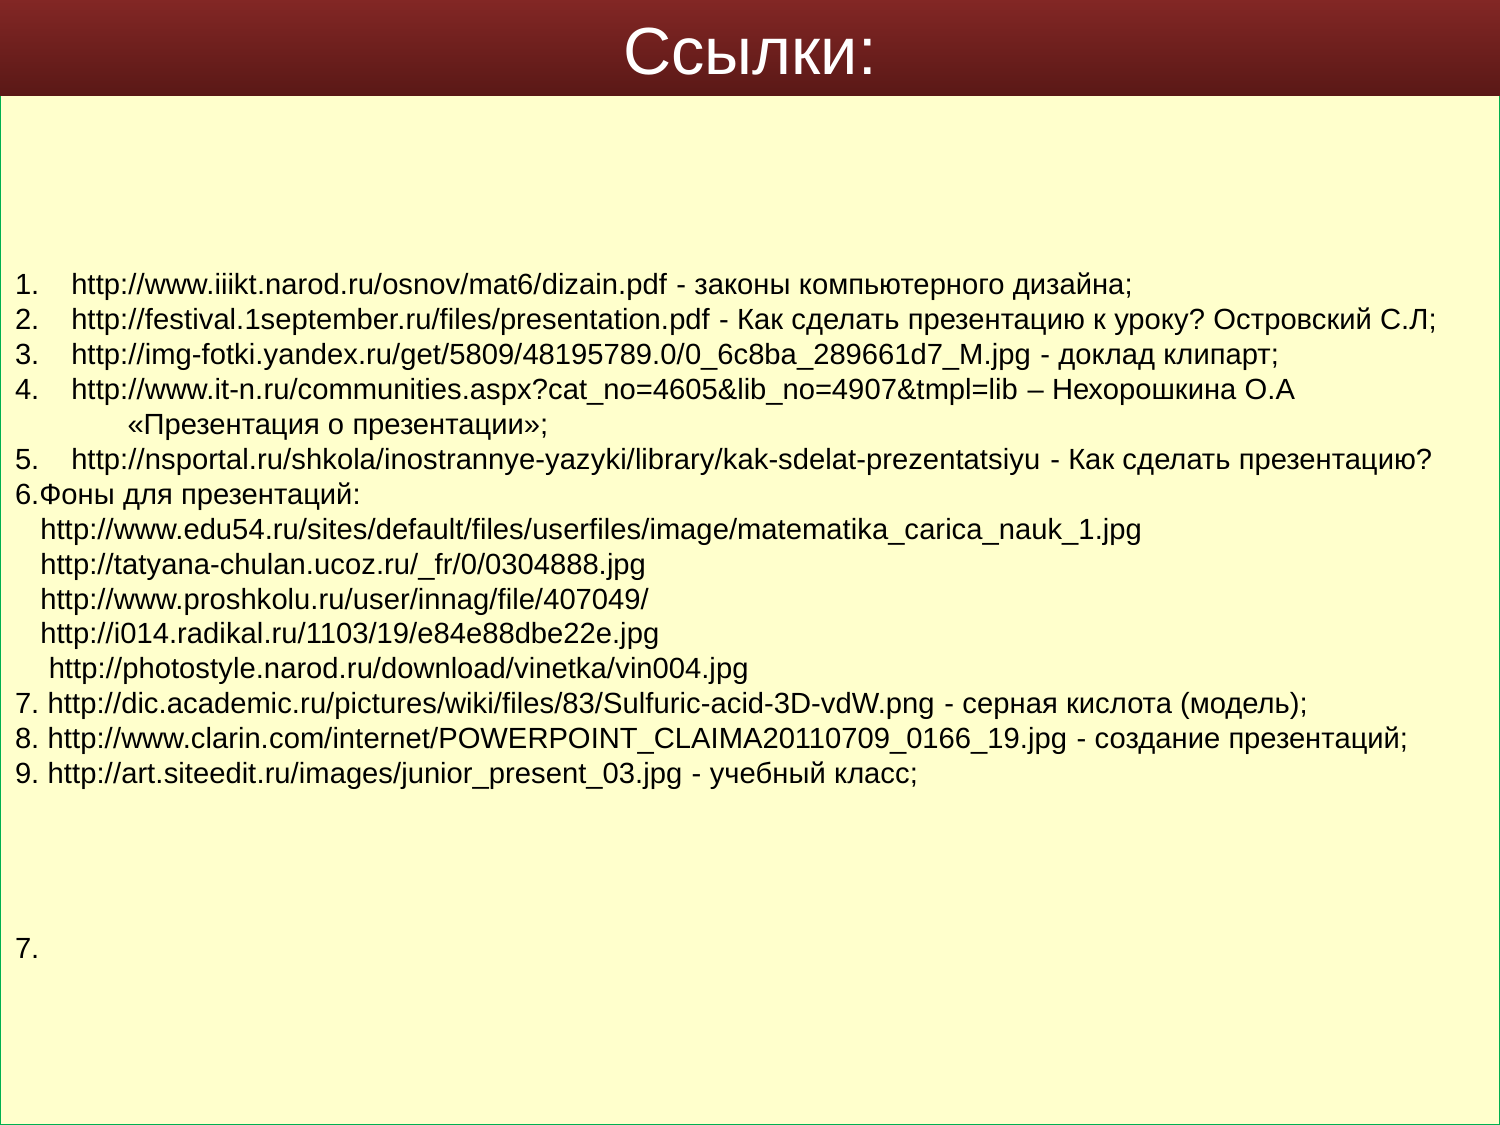

Ссылки:
http://www.iiikt.narod.ru/osnov/mat6/dizain.pdf - законы компьютерного дизайна;
http://festival.1september.ru/files/presentation.pdf - Как сделать презентацию к уроку? Островский С.Л;
http://img-fotki.yandex.ru/get/5809/48195789.0/0_6c8ba_289661d7_M.jpg - доклад клипарт;
http://www.it-n.ru/communities.aspx?cat_no=4605&lib_no=4907&tmpl=lib – Нехорошкина О.А «Презентация о презентации»;
http://nsportal.ru/shkola/inostrannye-yazyki/library/kak-sdelat-prezentatsiyu - Как сделать презентацию?
Фоны для презентаций:
http://www.edu54.ru/sites/default/files/userfiles/image/matematika_carica_nauk_1.jpg
http://tatyana-chulan.ucoz.ru/_fr/0/0304888.jpg
http://www.proshkolu.ru/user/innag/file/407049/
http://i014.radikal.ru/1103/19/e84e88dbe22e.jpg
 http://photostyle.narod.ru/download/vinetka/vin004.jpg
7. http://dic.academic.ru/pictures/wiki/files/83/Sulfuric-acid-3D-vdW.png - серная кислота (модель);
8. http://www.clarin.com/internet/POWERPOINT_CLAIMA20110709_0166_19.jpg - создание презентаций;
9. http://art.siteedit.ru/images/junior_present_03.jpg - учебный класс;